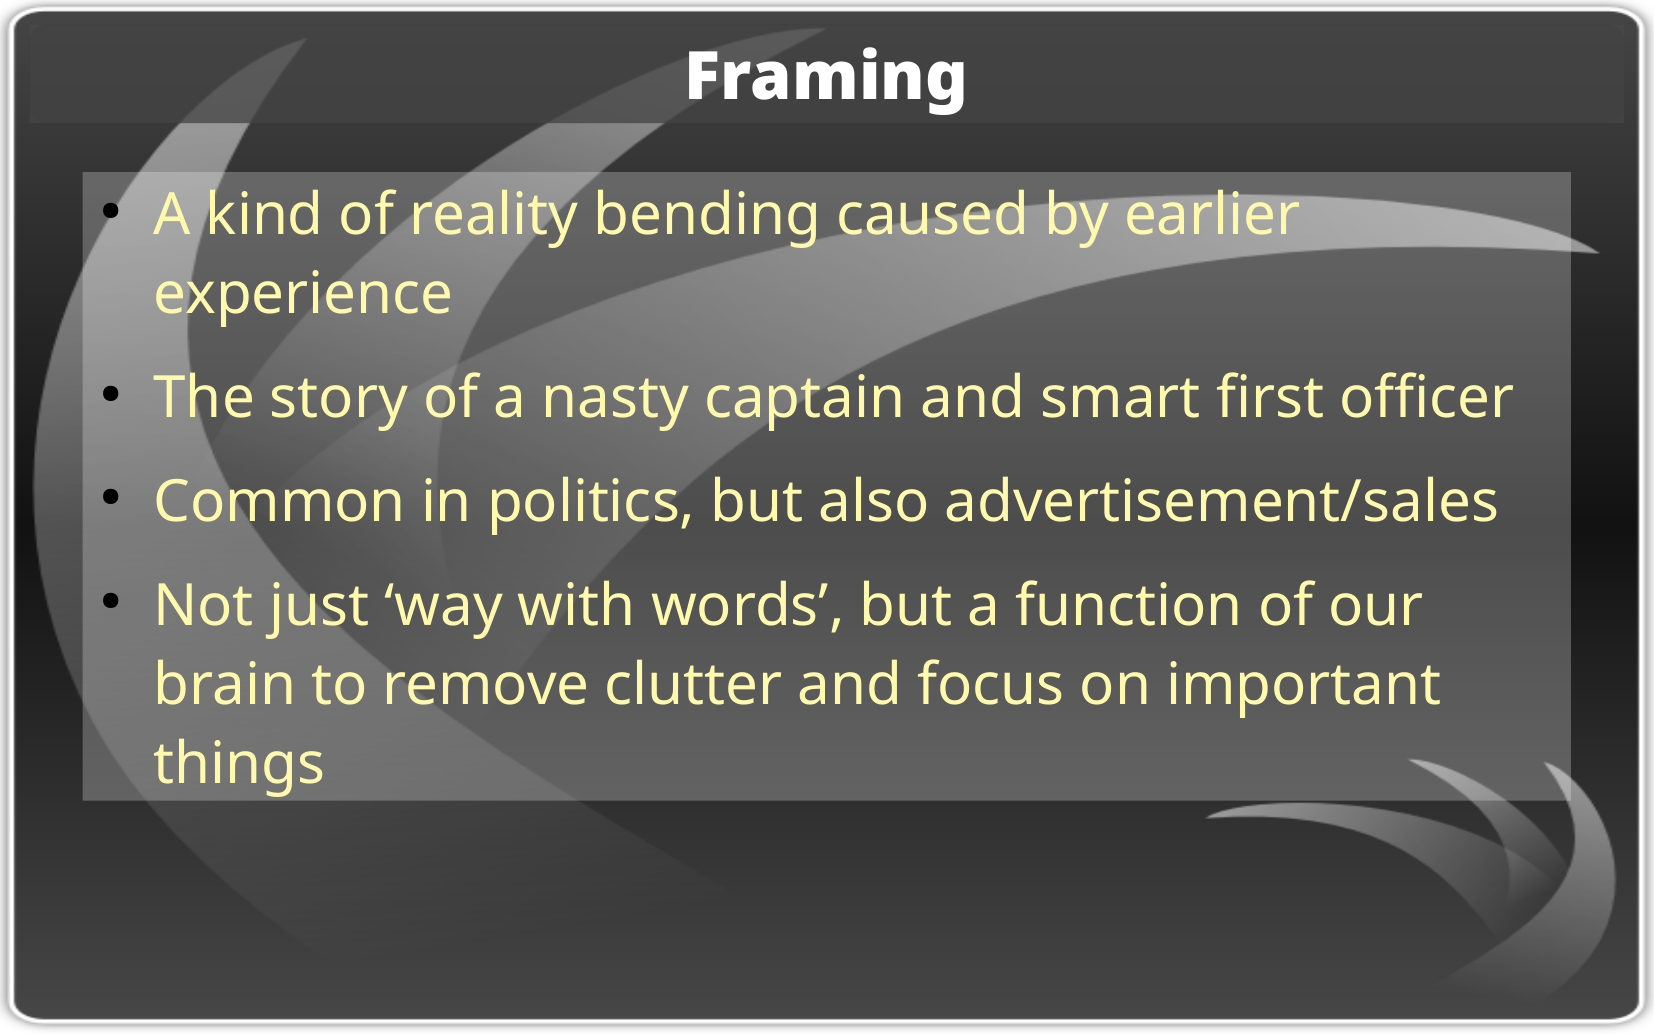

# Framing
A kind of reality bending caused by earlier experience
The story of a nasty captain and smart first officer
Common in politics, but also advertisement/sales
Not just ‘way with words’, but a function of our brain to remove clutter and focus on important things